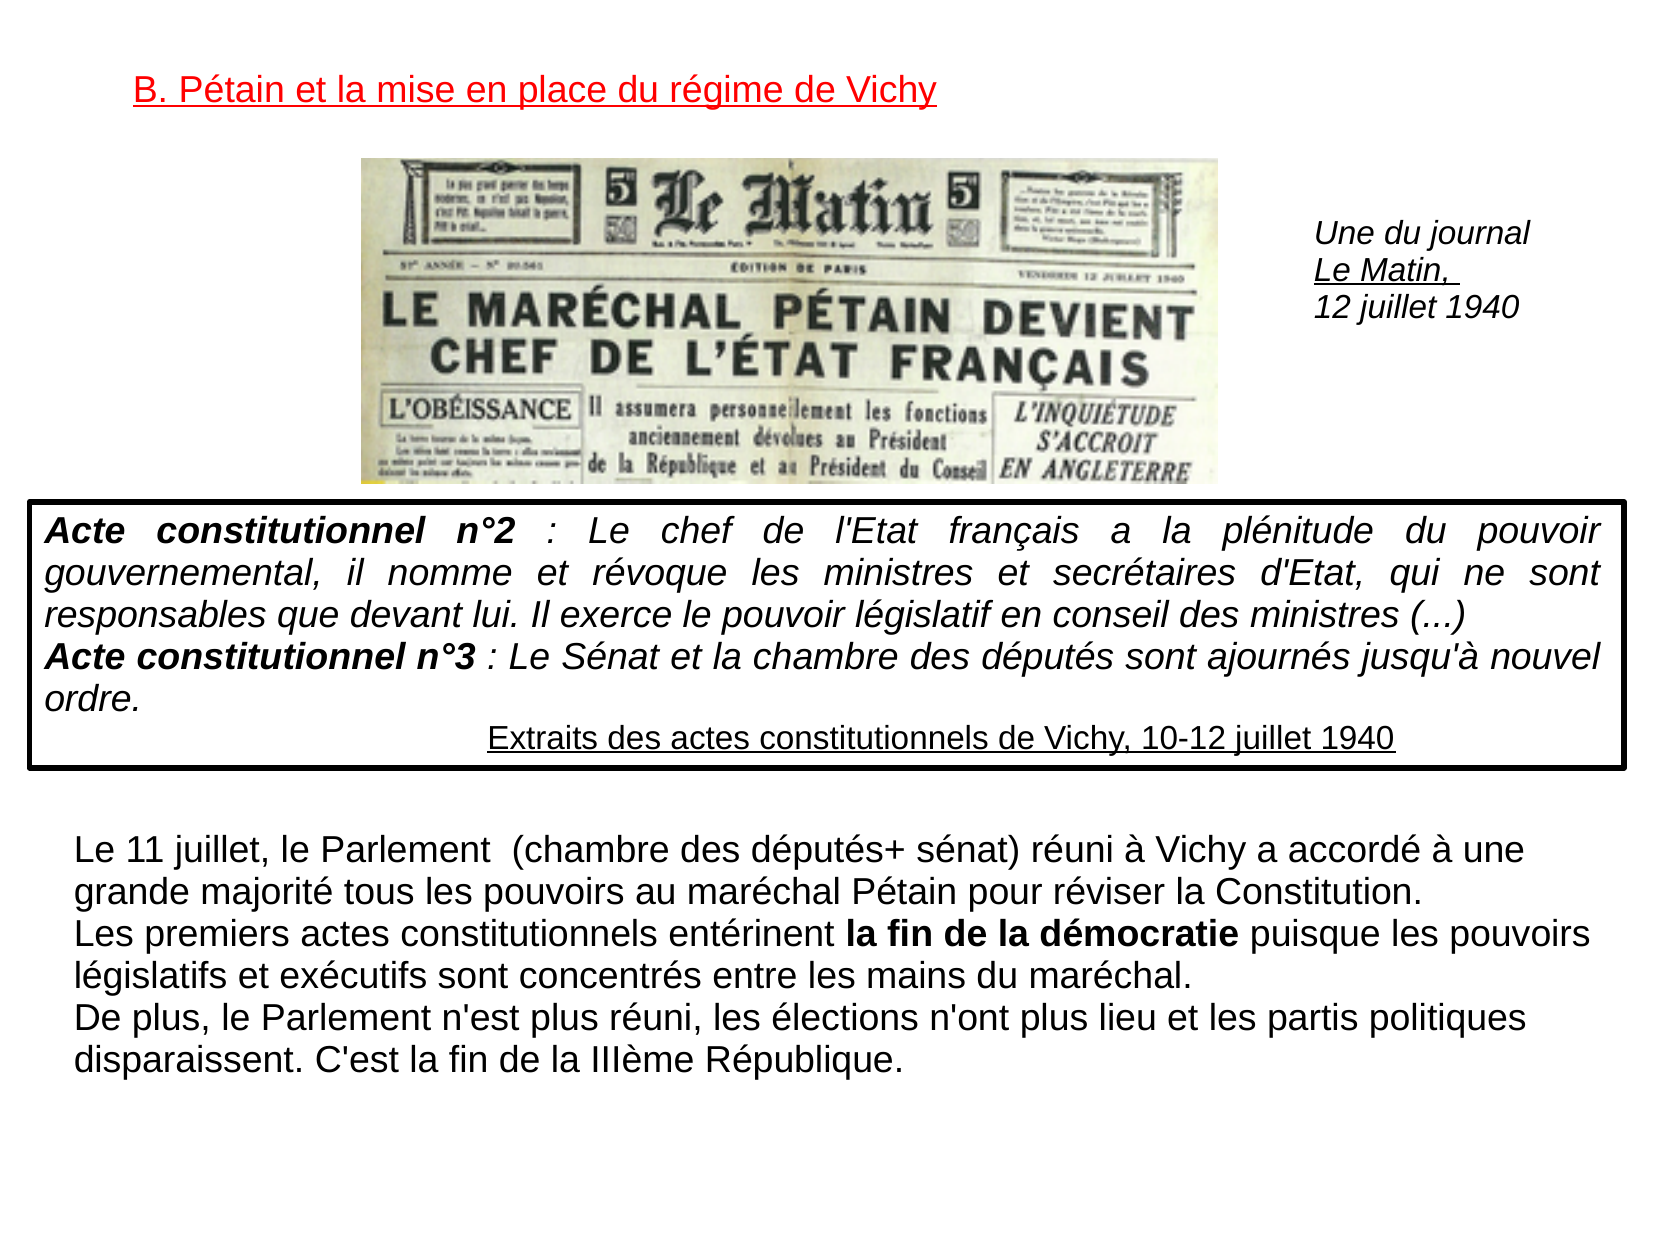

B. Pétain et la mise en place du régime de Vichy
Une du journal
Le Matin,
12 juillet 1940
Acte constitutionnel n°2 : Le chef de l'Etat français a la plénitude du pouvoir gouvernemental, il nomme et révoque les ministres et secrétaires d'Etat, qui ne sont responsables que devant lui. Il exerce le pouvoir législatif en conseil des ministres (...)
Acte constitutionnel n°3 : Le Sénat et la chambre des députés sont ajournés jusqu'à nouvel ordre.
						Extraits des actes constitutionnels de Vichy, 10-12 juillet 1940
Le 11 juillet, le Parlement (chambre des députés+ sénat) réuni à Vichy a accordé à une
grande majorité tous les pouvoirs au maréchal Pétain pour réviser la Constitution.
Les premiers actes constitutionnels entérinent la fin de la démocratie puisque les pouvoirs
législatifs et exécutifs sont concentrés entre les mains du maréchal.
De plus, le Parlement n'est plus réuni, les élections n'ont plus lieu et les partis politiques
disparaissent. C'est la fin de la IIIème République.